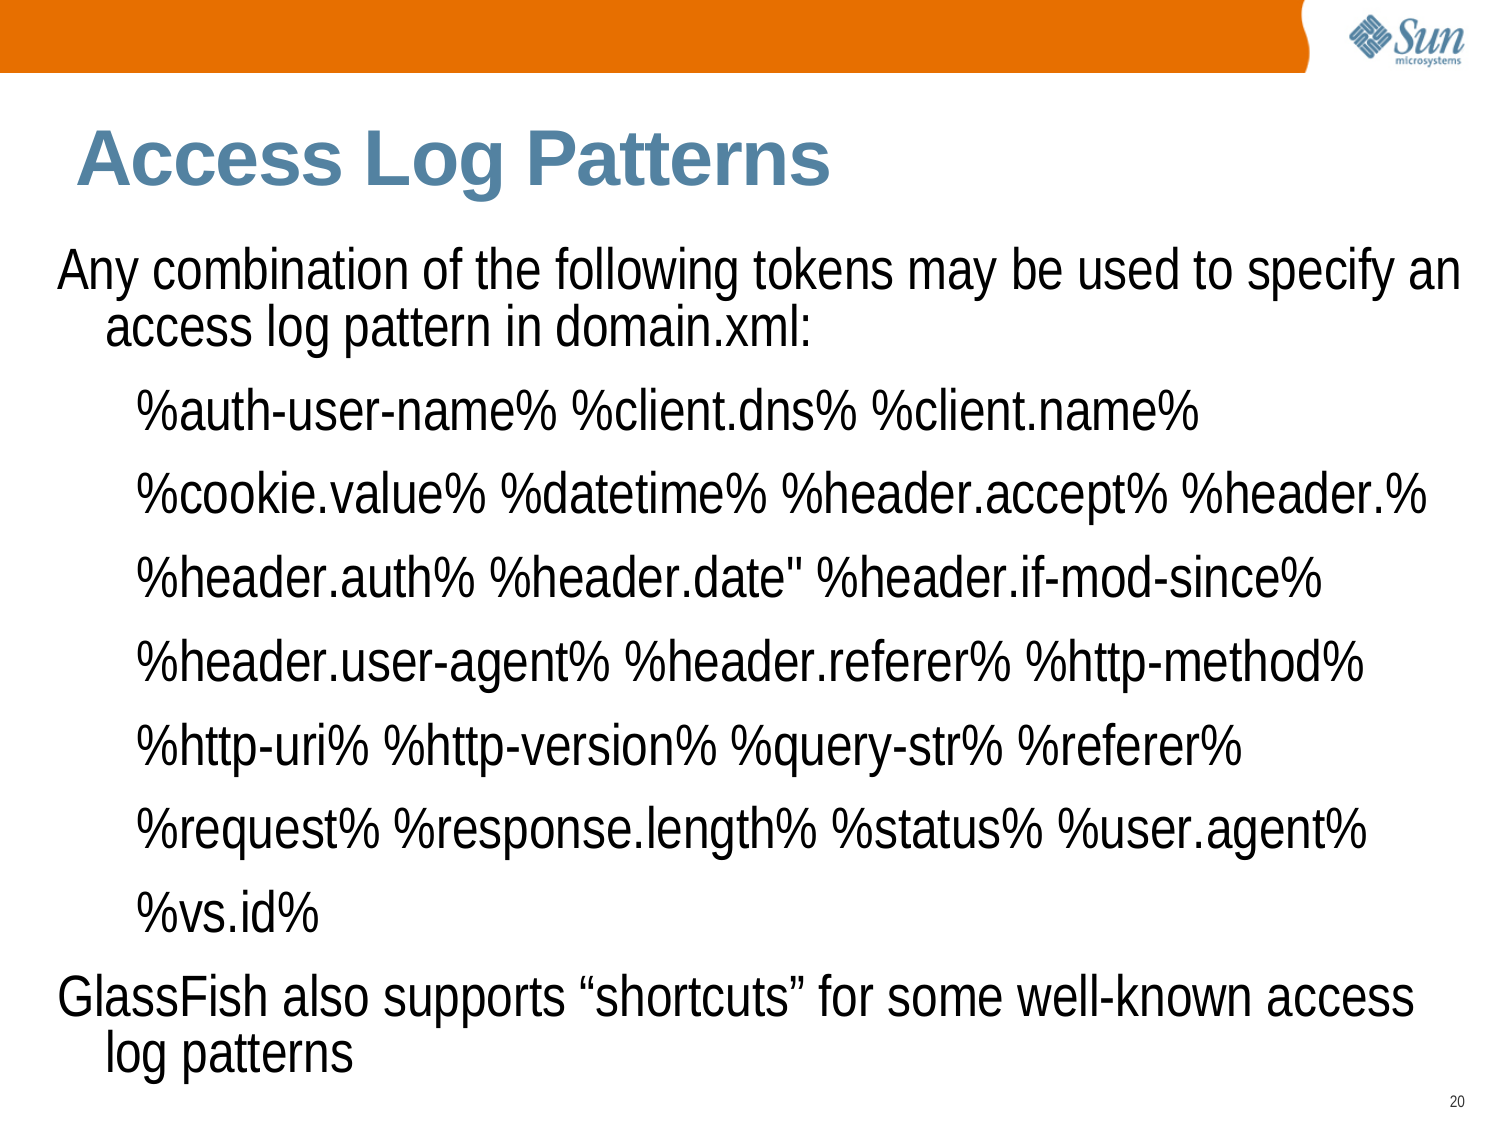

# Access Log Patterns
Any combination of the following tokens may be used to specify an access log pattern in domain.xml:
 %auth-user-name% %client.dns% %client.name%
 %cookie.value% %datetime% %header.accept% %header.%
 %header.auth% %header.date" %header.if-mod-since%
 %header.user-agent% %header.referer% %http-method%
 %http-uri% %http-version% %query-str% %referer%
 %request% %response.length% %status% %user.agent%
 %vs.id%
GlassFish also supports “shortcuts” for some well-known access log patterns